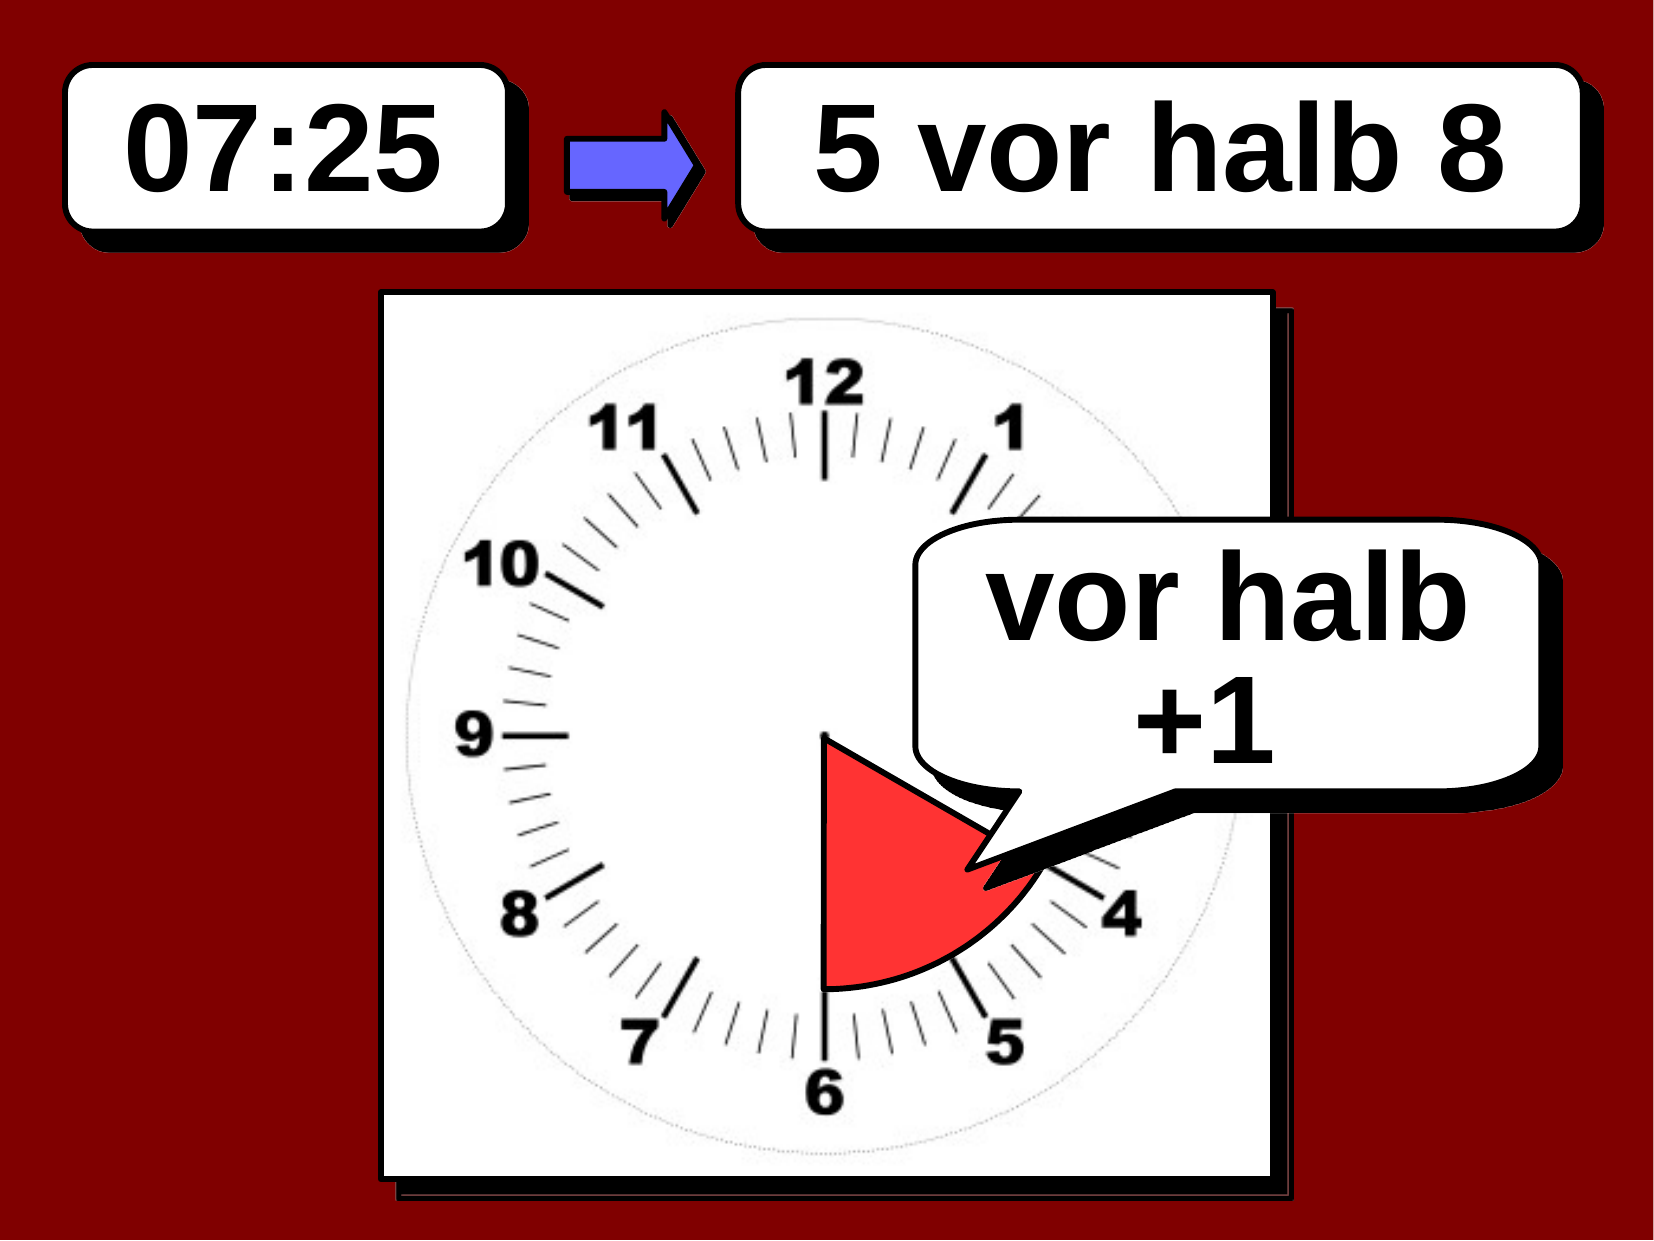

07:25
5 vor halb 8
vor halb
+1